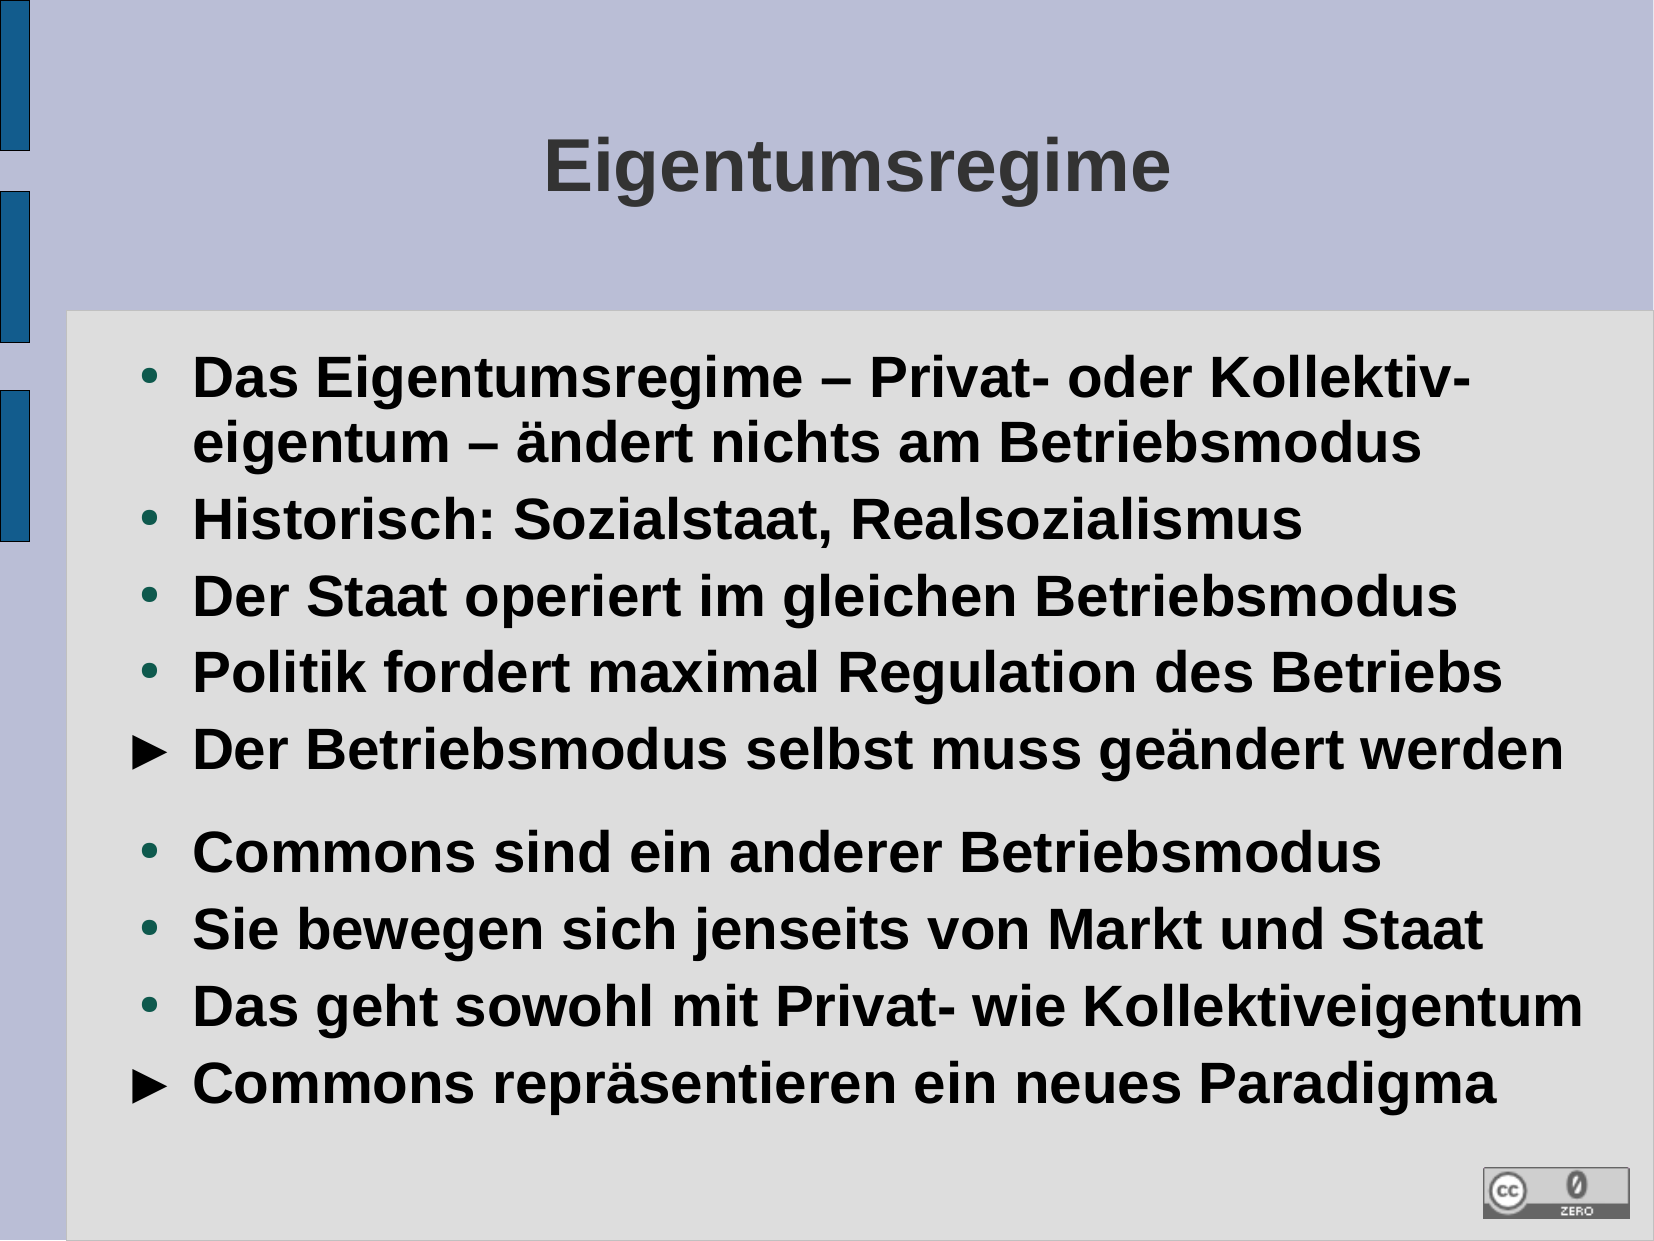

# Eigentumsregime
Das Eigentumsregime – Privat- oder Kollektiv-eigentum – ändert nichts am Betriebsmodus
Historisch: Sozialstaat, Realsozialismus
Der Staat operiert im gleichen Betriebsmodus
Politik fordert maximal Regulation des Betriebs
► Der Betriebsmodus selbst muss geändert werden
Commons sind ein anderer Betriebsmodus
Sie bewegen sich jenseits von Markt und Staat
Das geht sowohl mit Privat- wie Kollektiveigentum
► Commons repräsentieren ein neues Paradigma